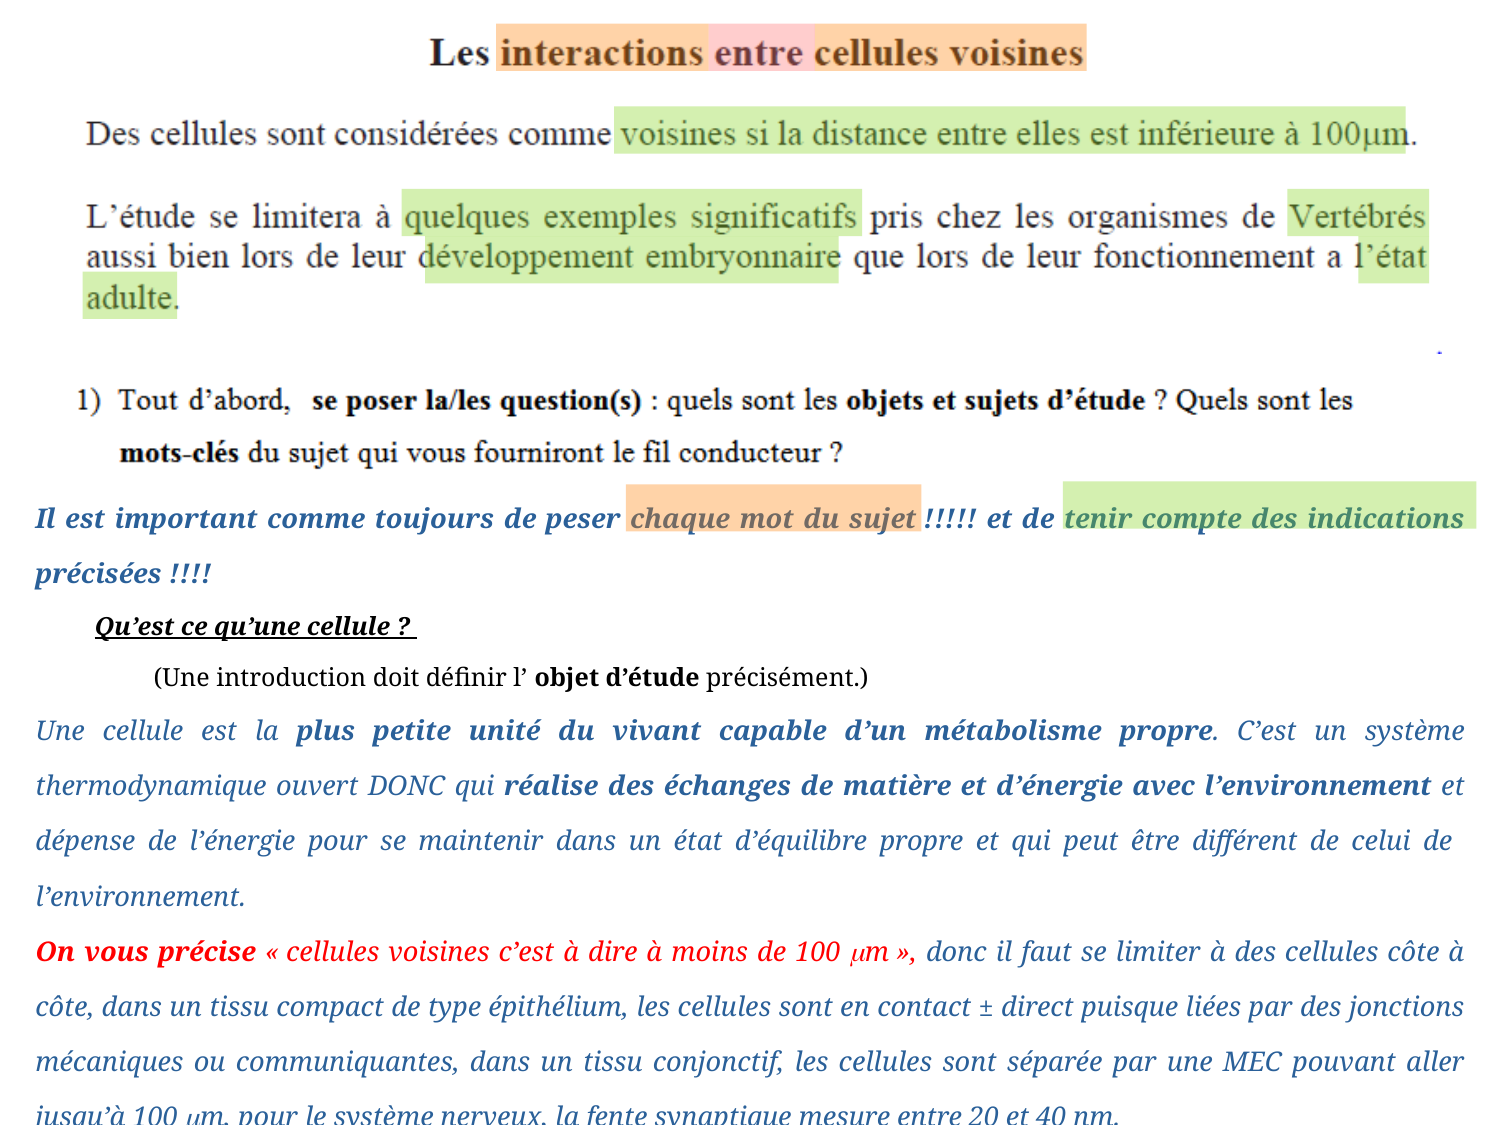

Il est important comme toujours de peser chaque mot du sujet !!!!! et de tenir compte des indications précisées !!!!
Qu’est ce qu’une cellule ?
(Une introduction doit définir l’ objet d’étude précisément.)
Une cellule est la plus petite unité du vivant capable d’un métabolisme propre. C’est un système thermodynamique ouvert DONC qui réalise des échanges de matière et d’énergie avec l’environnement et dépense de l’énergie pour se maintenir dans un état d’équilibre propre et qui peut être différent de celui de l’environnement.
On vous précise « cellules voisines c’est à dire à moins de 100 mm », donc il faut se limiter à des cellules côte à côte, dans un tissu compact de type épithélium, les cellules sont en contact ± direct puisque liées par des jonctions mécaniques ou communiquantes, dans un tissu conjonctif, les cellules sont séparée par une MEC pouvant aller jusqu’à 100 mm, pour le système nerveux, la fente synaptique mesure entre 20 et 40 nm.